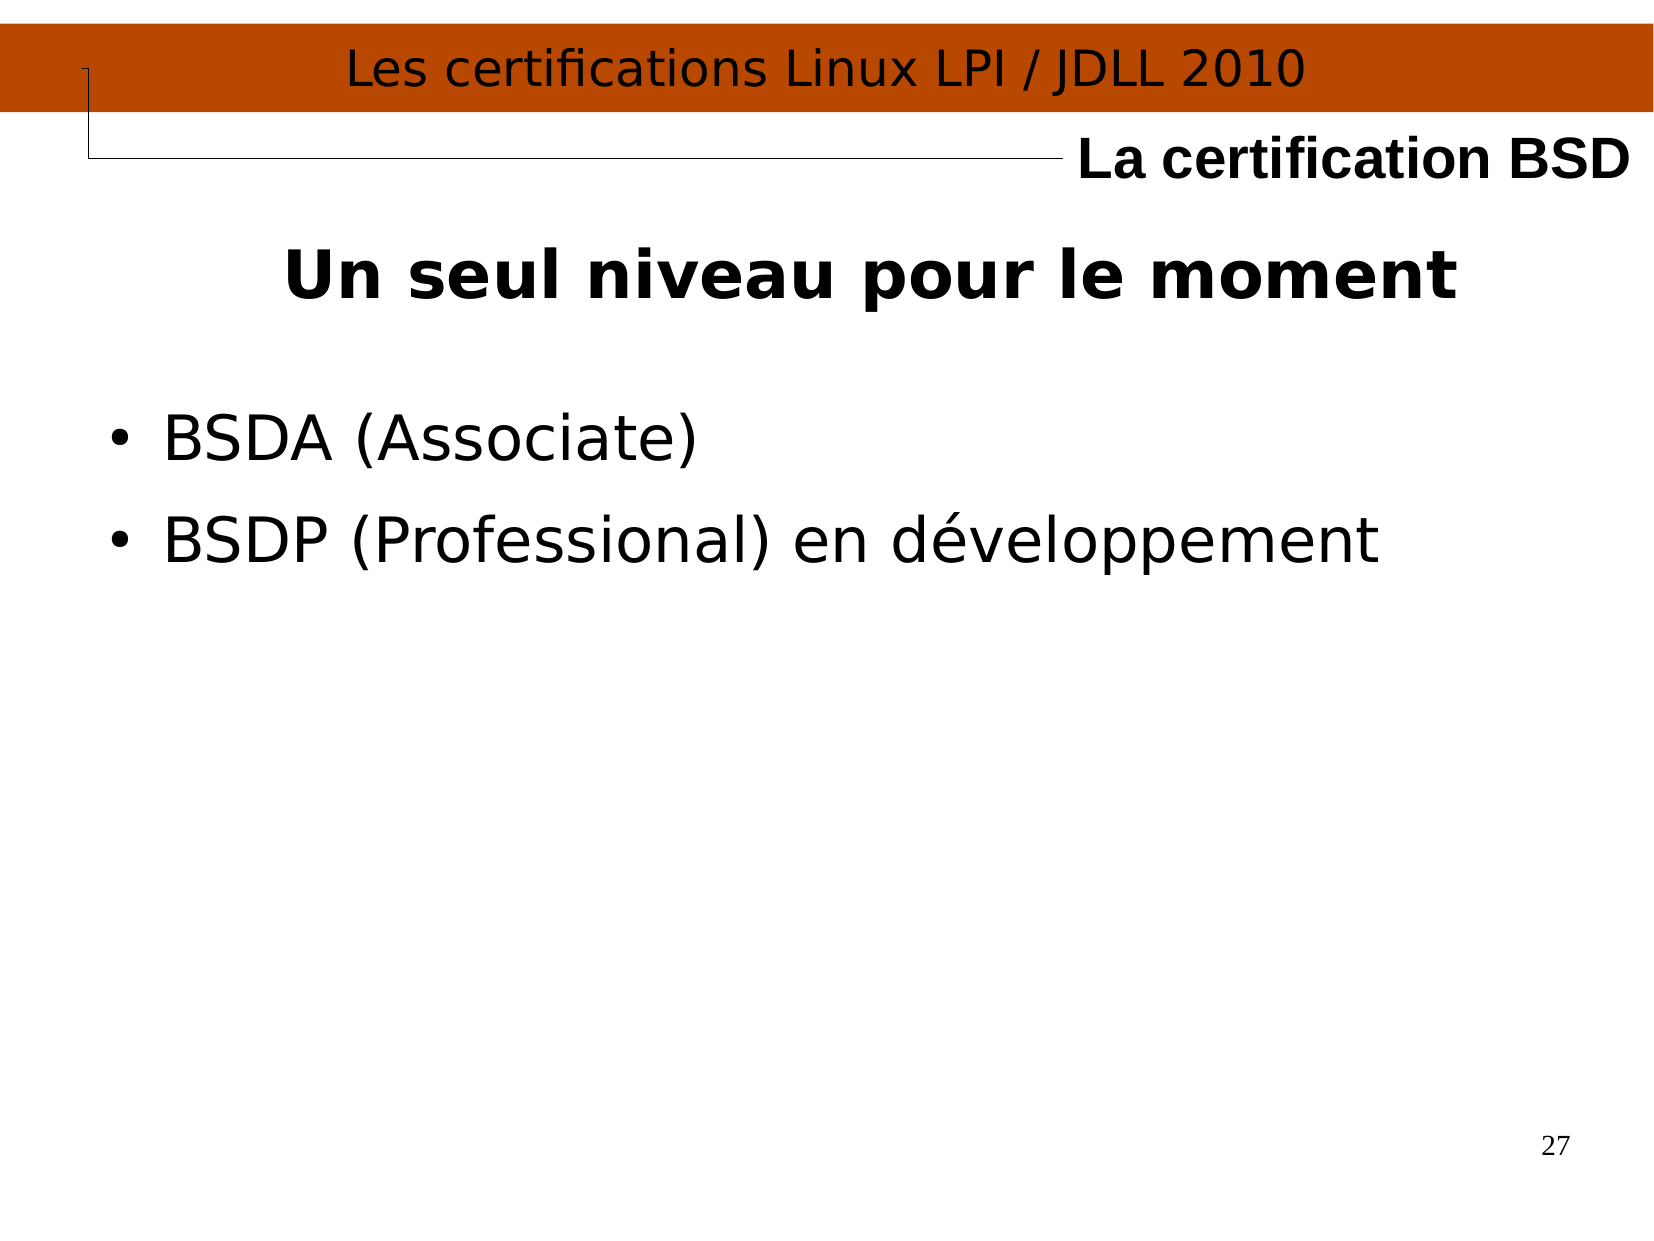

# Les certifications Linux LPI / JDLL 2010
La certification BSD
Un seul niveau pour le moment
BSDA (Associate)
BSDP (Professional) en développement
27